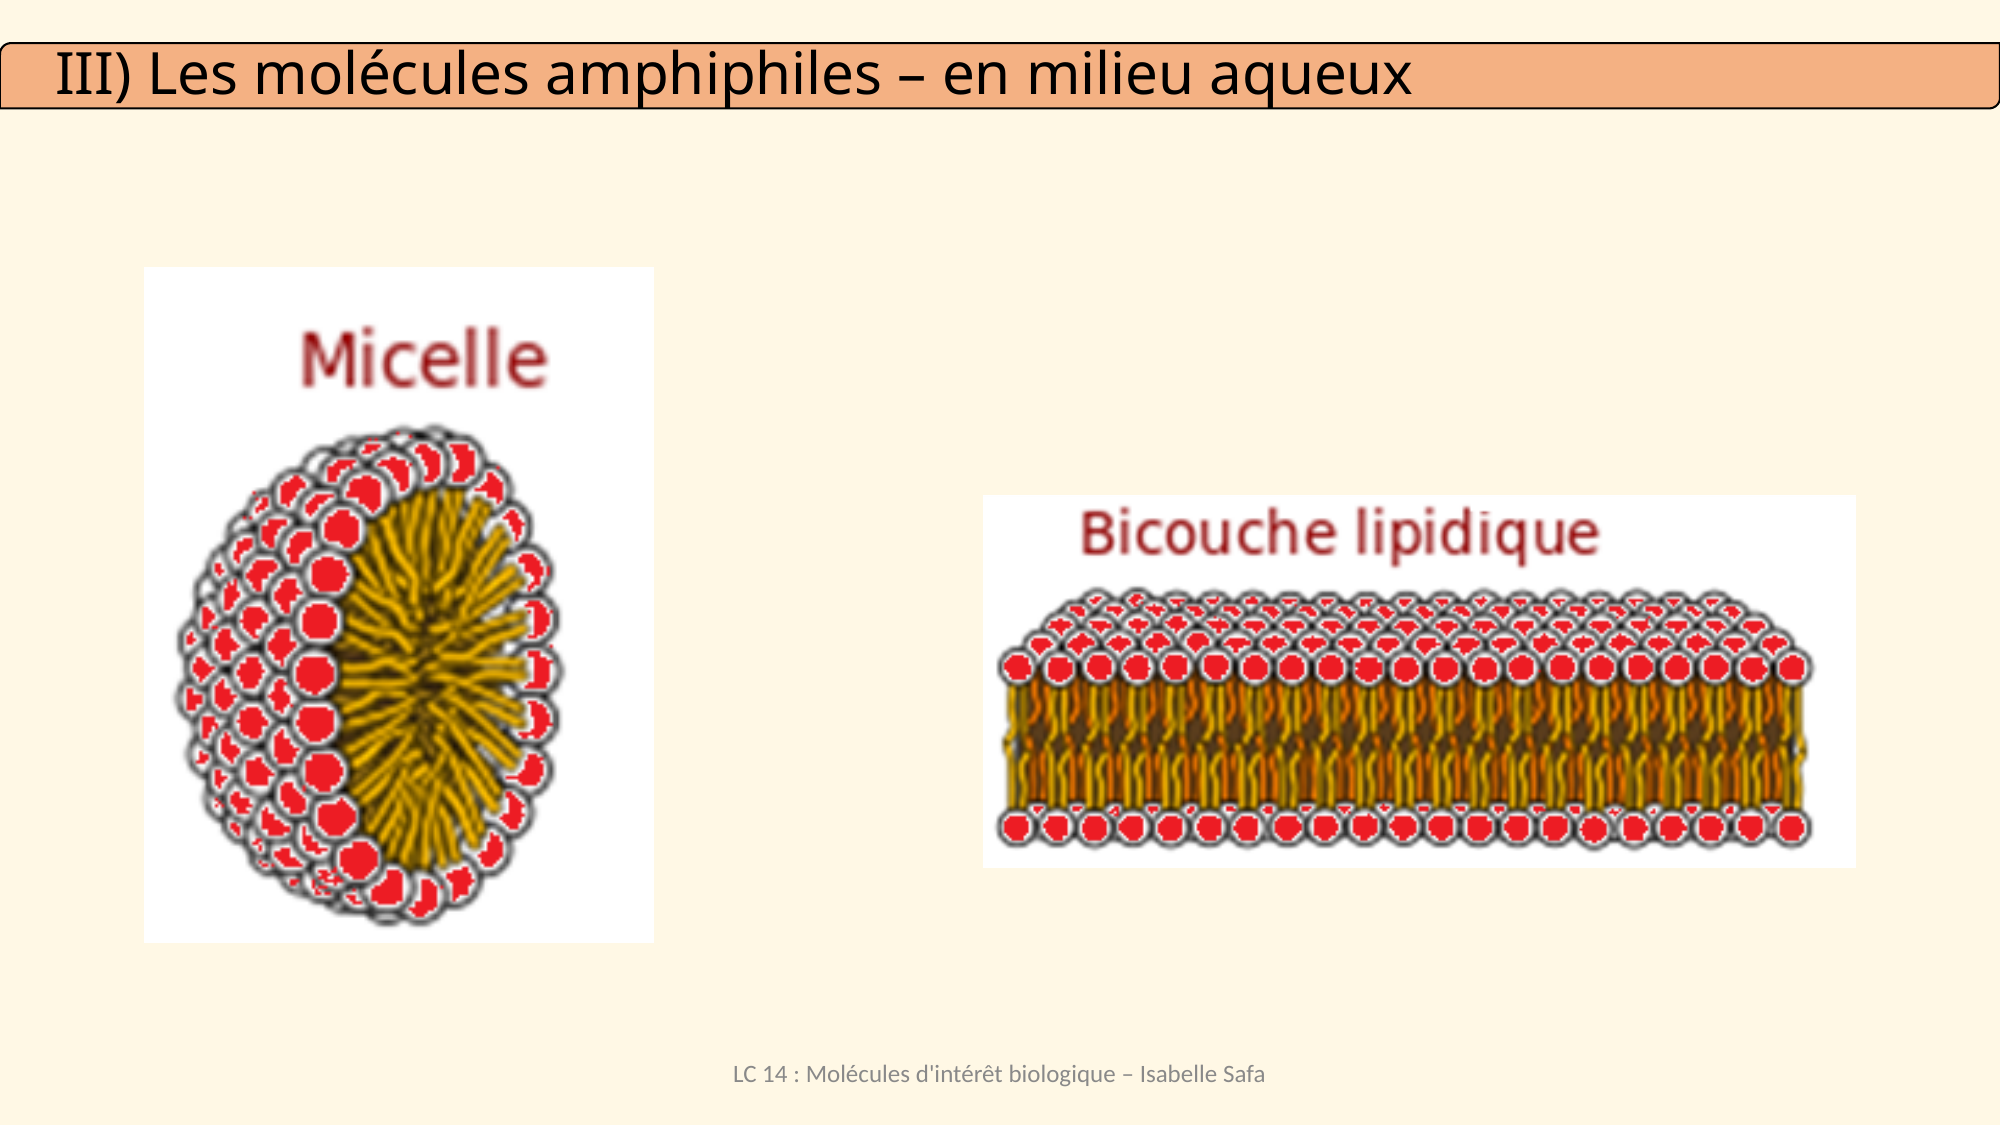

# III) Les molécules amphiphiles – en milieu aqueux
LC 14 : Molécules d'intérêt biologique – Isabelle Safa